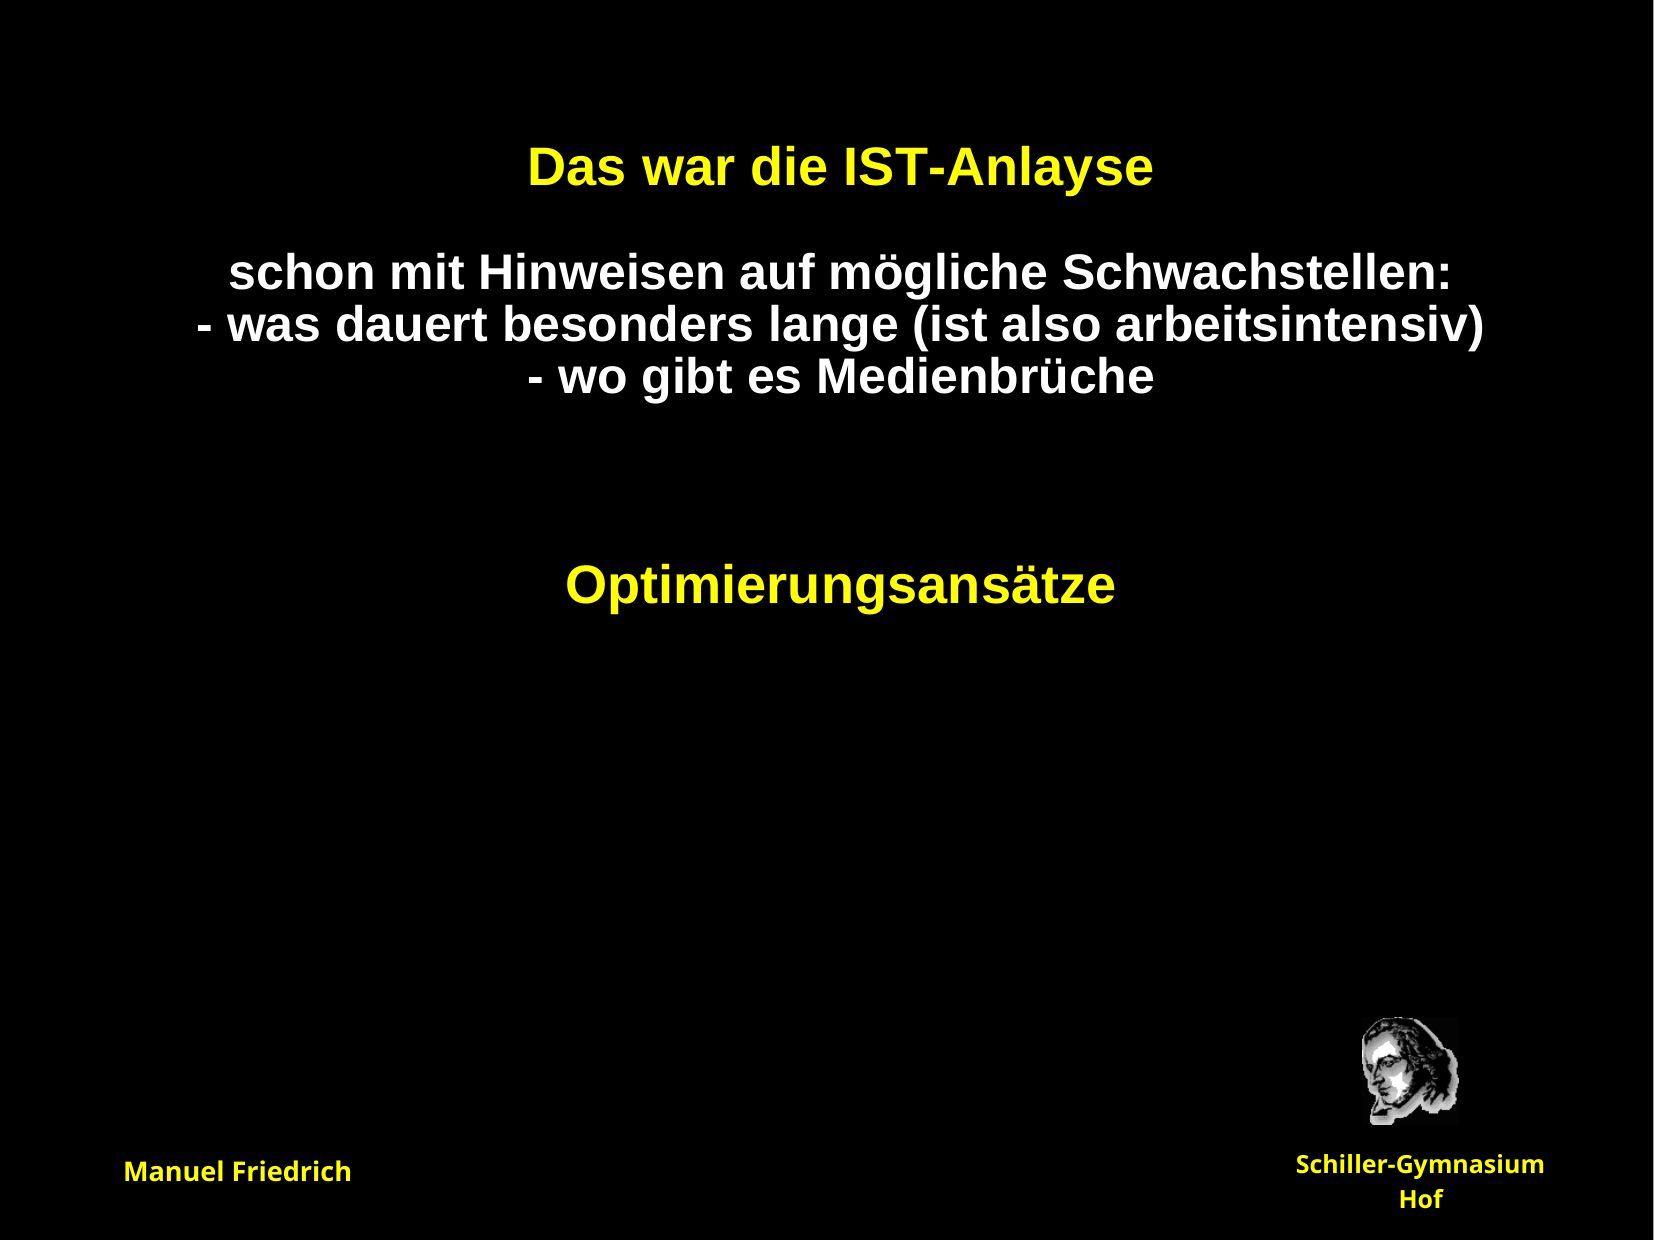

Das war die IST-Anlayse
schon mit Hinweisen auf mögliche Schwachstellen:
- was dauert besonders lange (ist also arbeitsintensiv)
- wo gibt es Medienbrüche
Optimierungsansätze
Schiller-Gymnasium
Hof
Manuel Friedrich